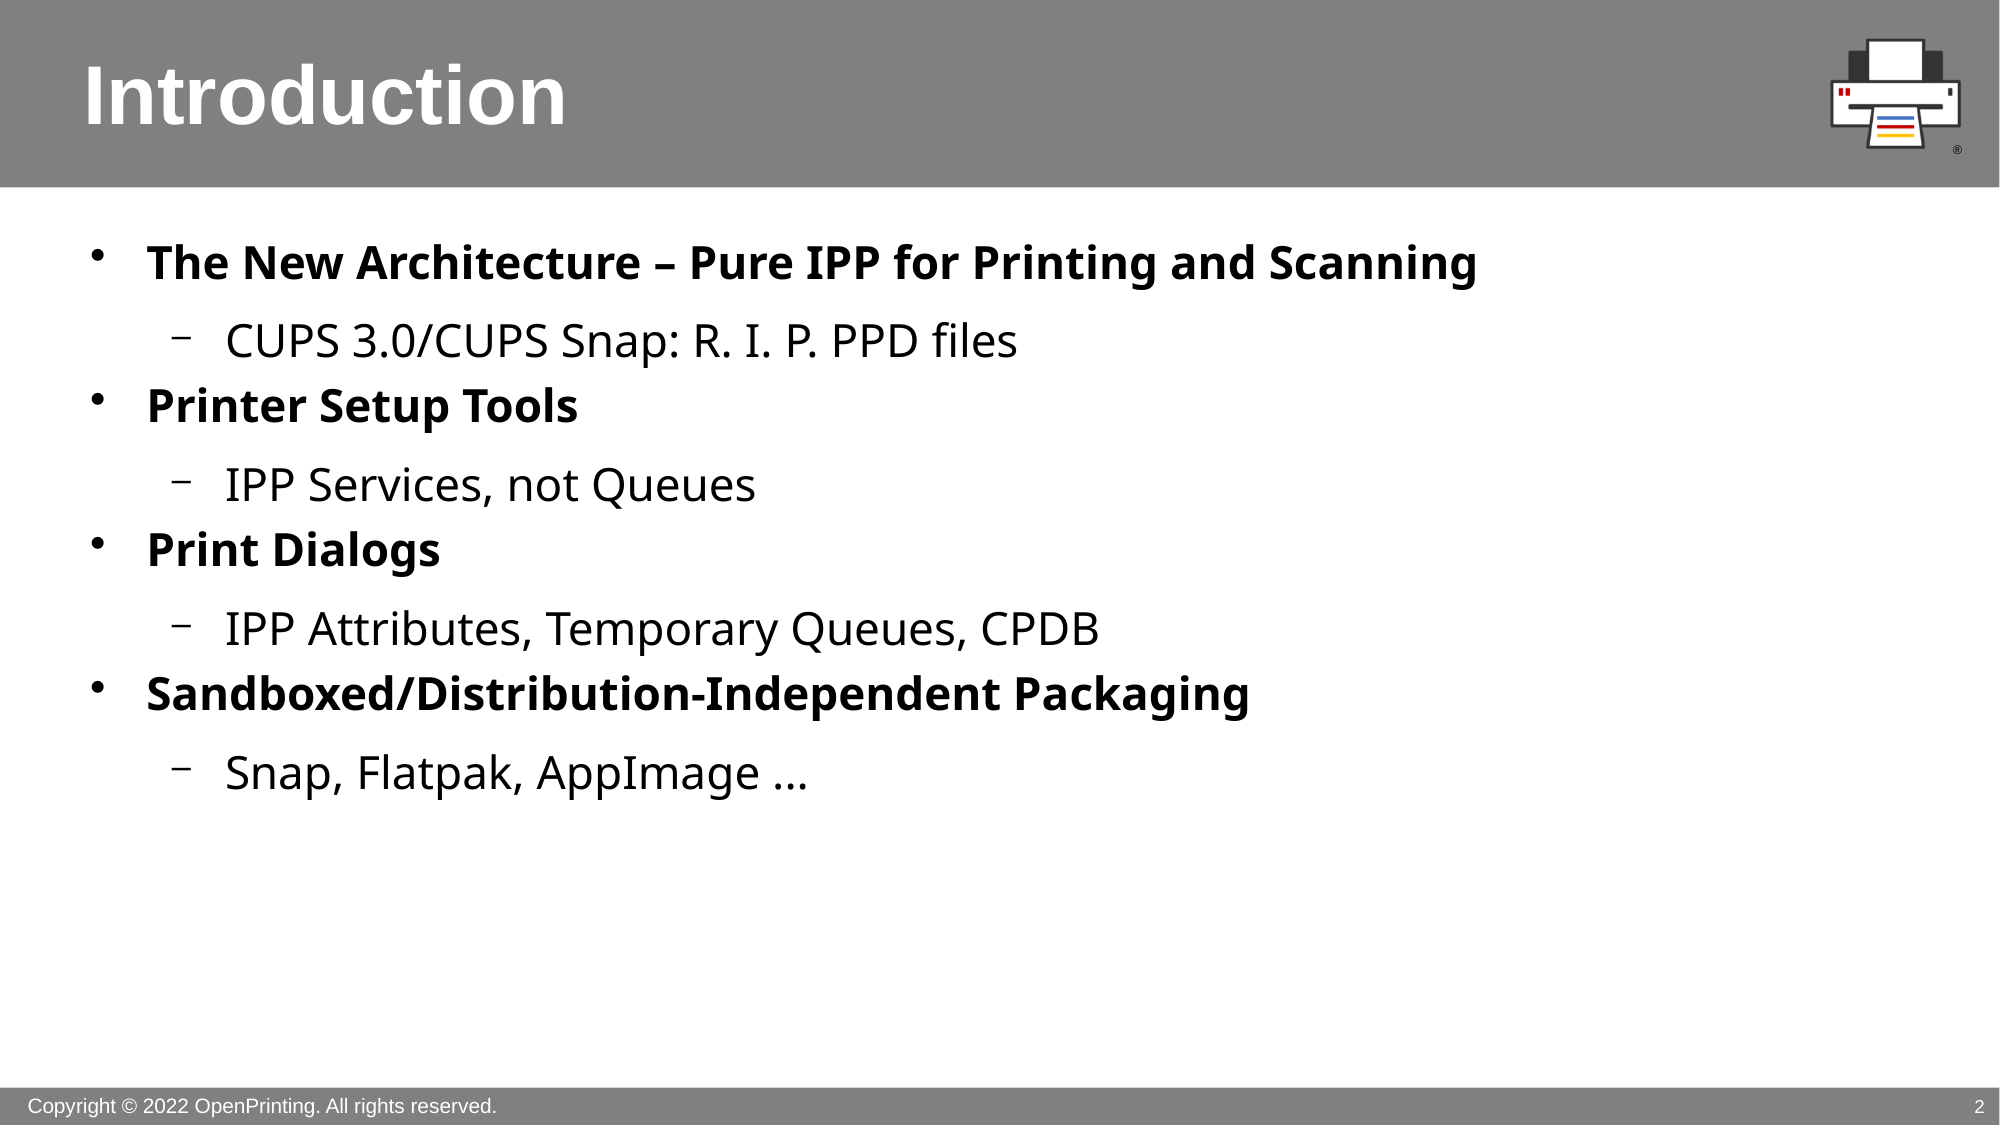

Introduction
# The New Architecture – Pure IPP for Printing and Scanning
CUPS 3.0/CUPS Snap: R. I. P. PPD files
Printer Setup Tools
IPP Services, not Queues
Print Dialogs
IPP Attributes, Temporary Queues, CPDB
Sandboxed/Distribution-Independent Packaging
Snap, Flatpak, AppImage ...